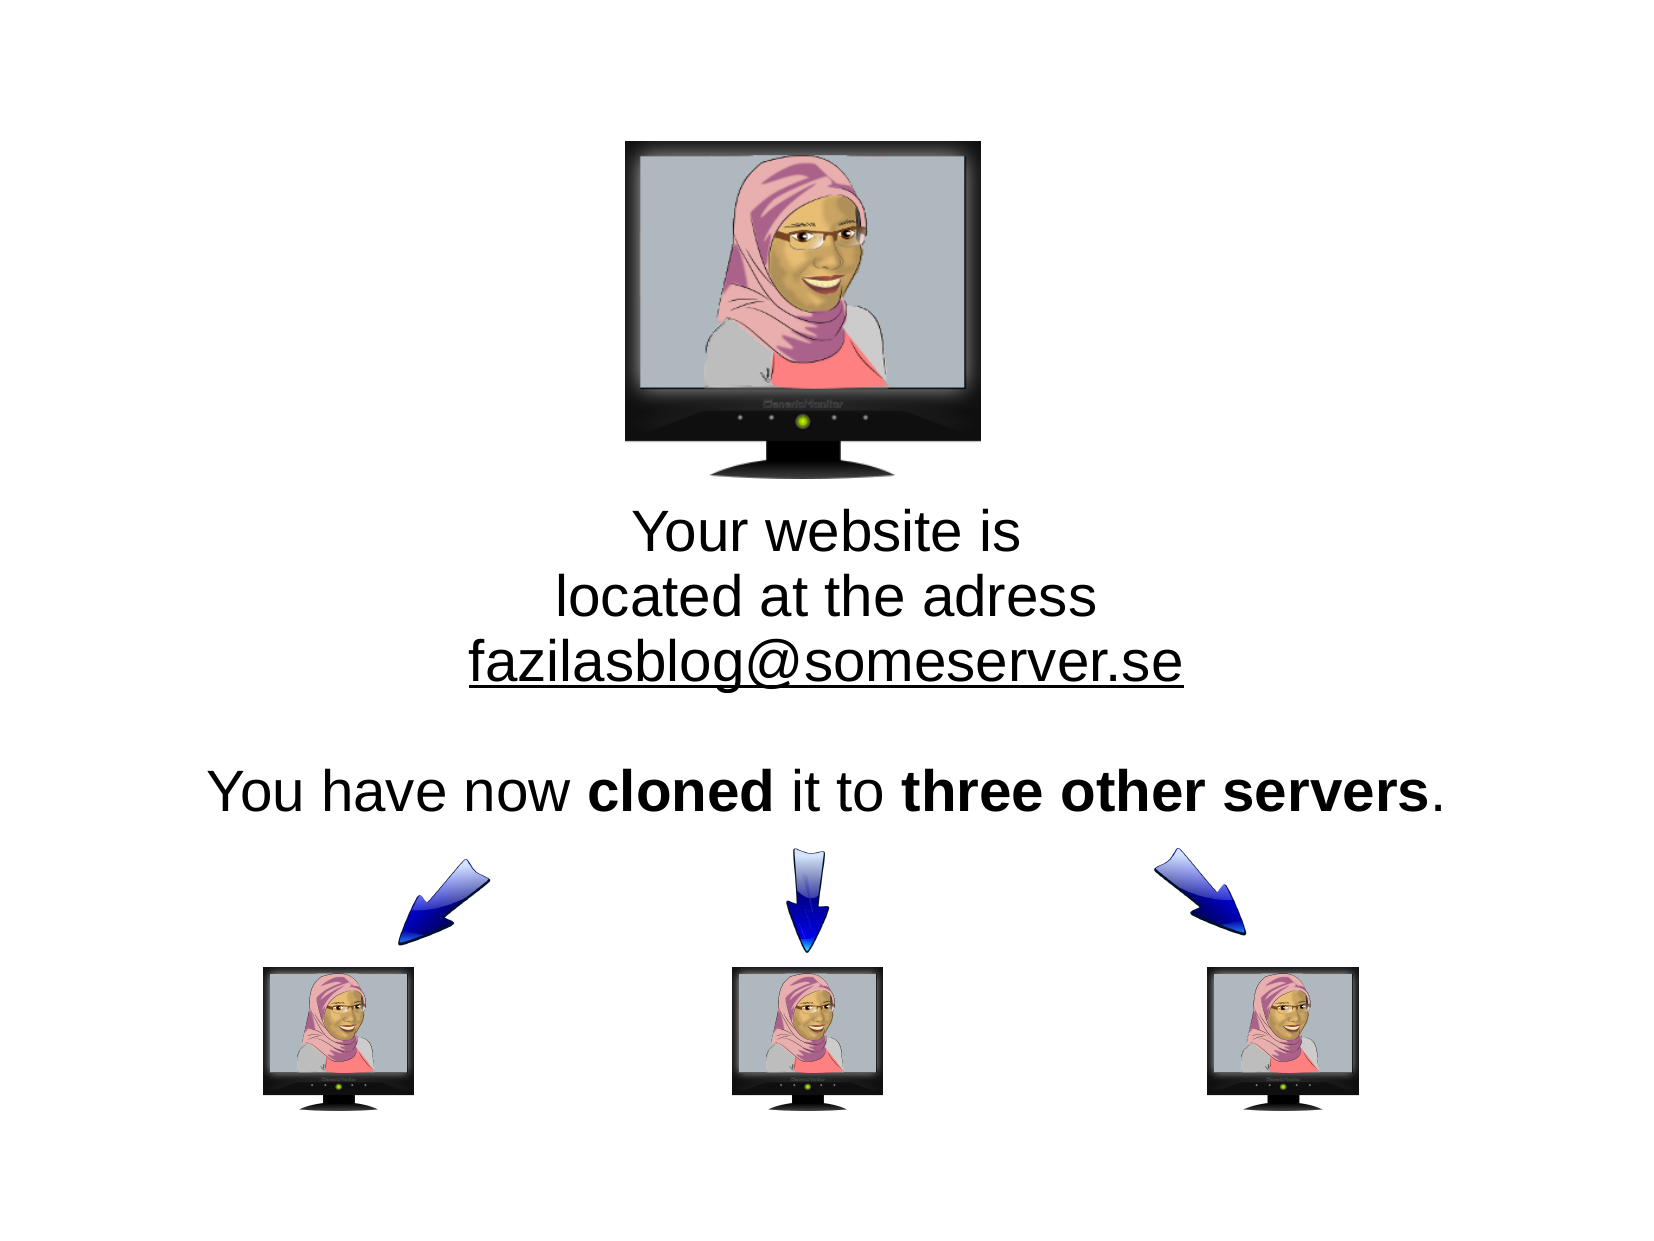

# Your website is
located at the adress
fazilasblog@someserver.se
You have now cloned it to three other servers.